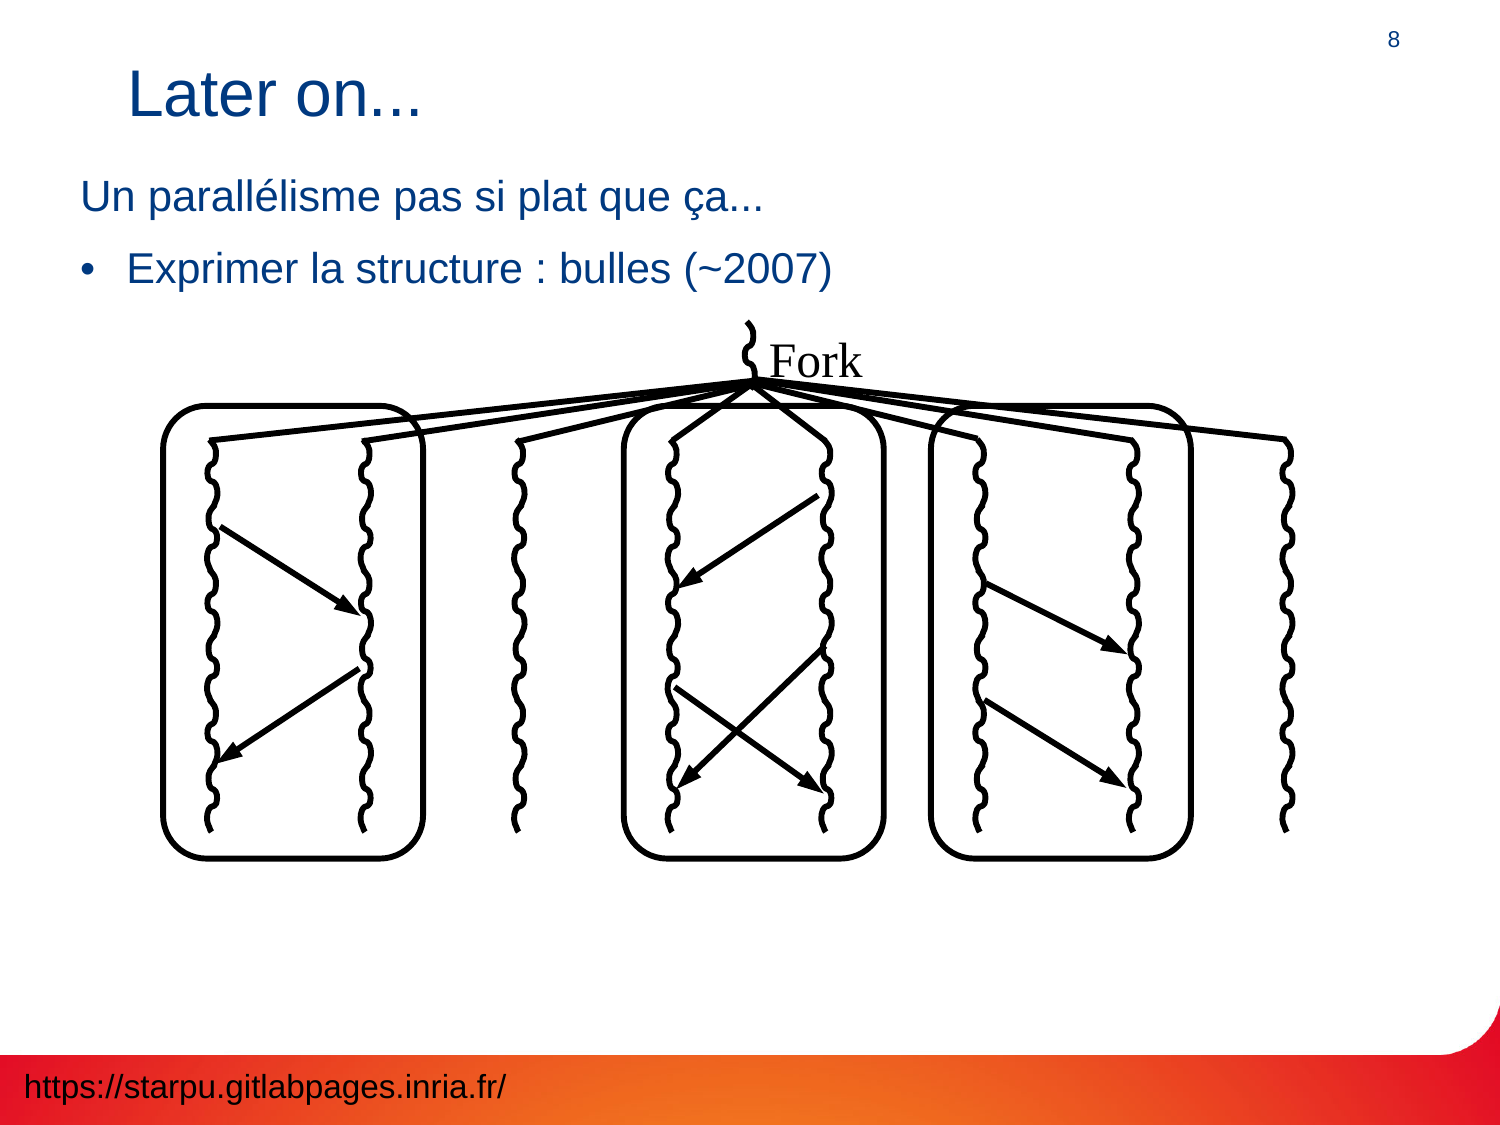

# Later on...
Un parallélisme pas si plat que ça...
Exprimer la structure : bulles (~2007)
Fork